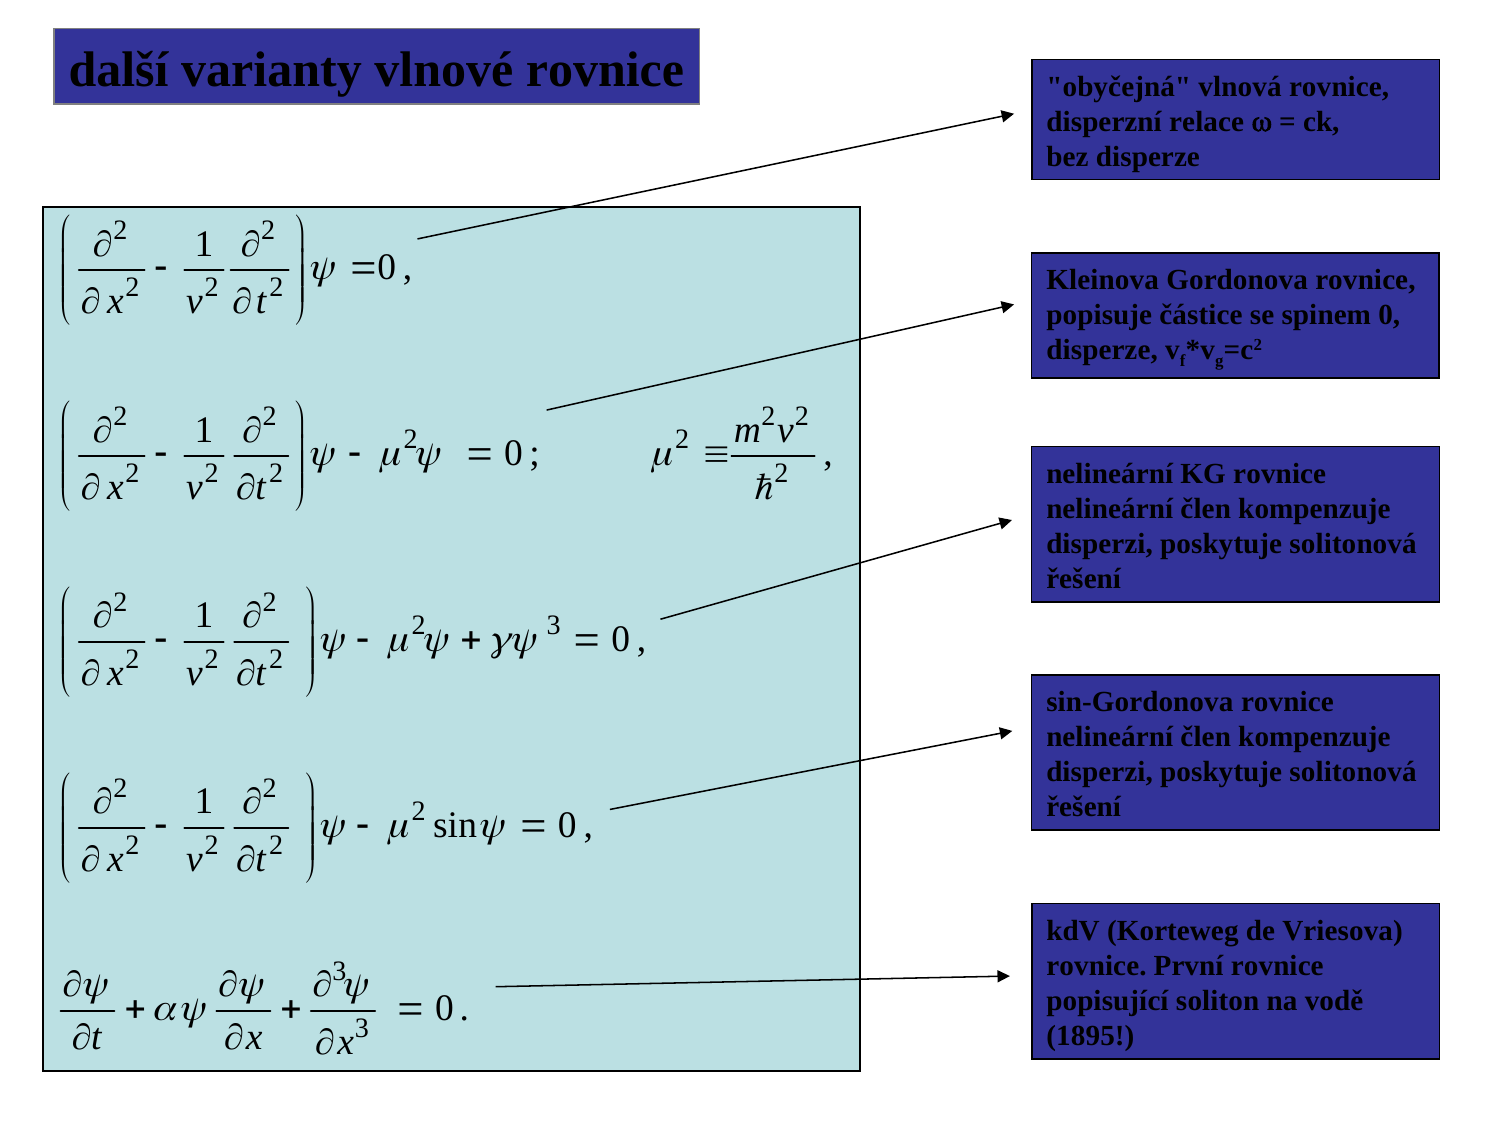

další varianty vlnové rovnice
"obyčejná" vlnová rovnice,
disperzní relace  = ck,
bez disperze
Kleinova Gordonova rovnice,
popisuje částice se spinem 0,
disperze, vf*vg=c2
nelineární KG rovnice
nelineární člen kompenzuje
disperzi, poskytuje solitonová
řešení
sin-Gordonova rovnice
nelineární člen kompenzuje
disperzi, poskytuje solitonová
řešení
kdV (Korteweg de Vriesova)
rovnice. První rovnice popisující soliton na vodě (1895!)